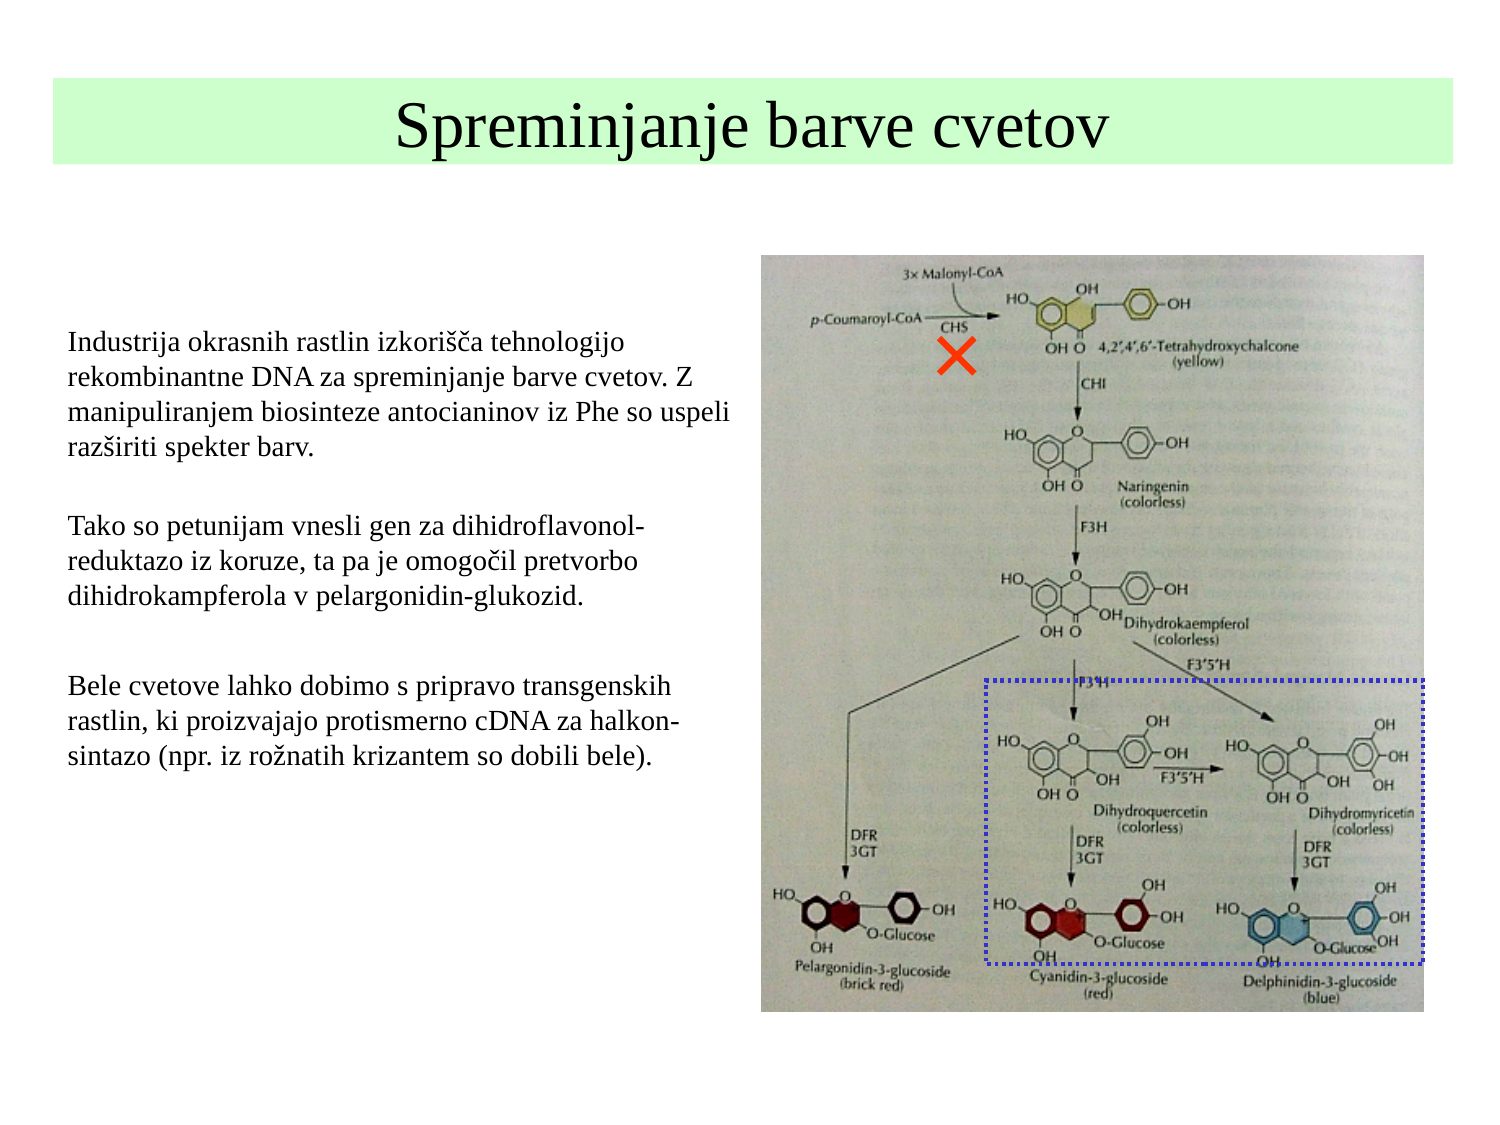

Spreminjanje barve cvetov
Industrija okrasnih rastlin izkorišča tehnologijo rekombinantne DNA za spreminjanje barve cvetov. Z manipuliranjem biosinteze antocianinov iz Phe so uspeli razširiti spekter barv.
Tako so petunijam vnesli gen za dihidroflavonol-reduktazo iz koruze, ta pa je omogočil pretvorbo dihidrokampferola v pelargonidin-glukozid.
Bele cvetove lahko dobimo s pripravo transgenskih rastlin, ki proizvajajo protismerno cDNA za halkon-sintazo (npr. iz rožnatih krizantem so dobili bele).